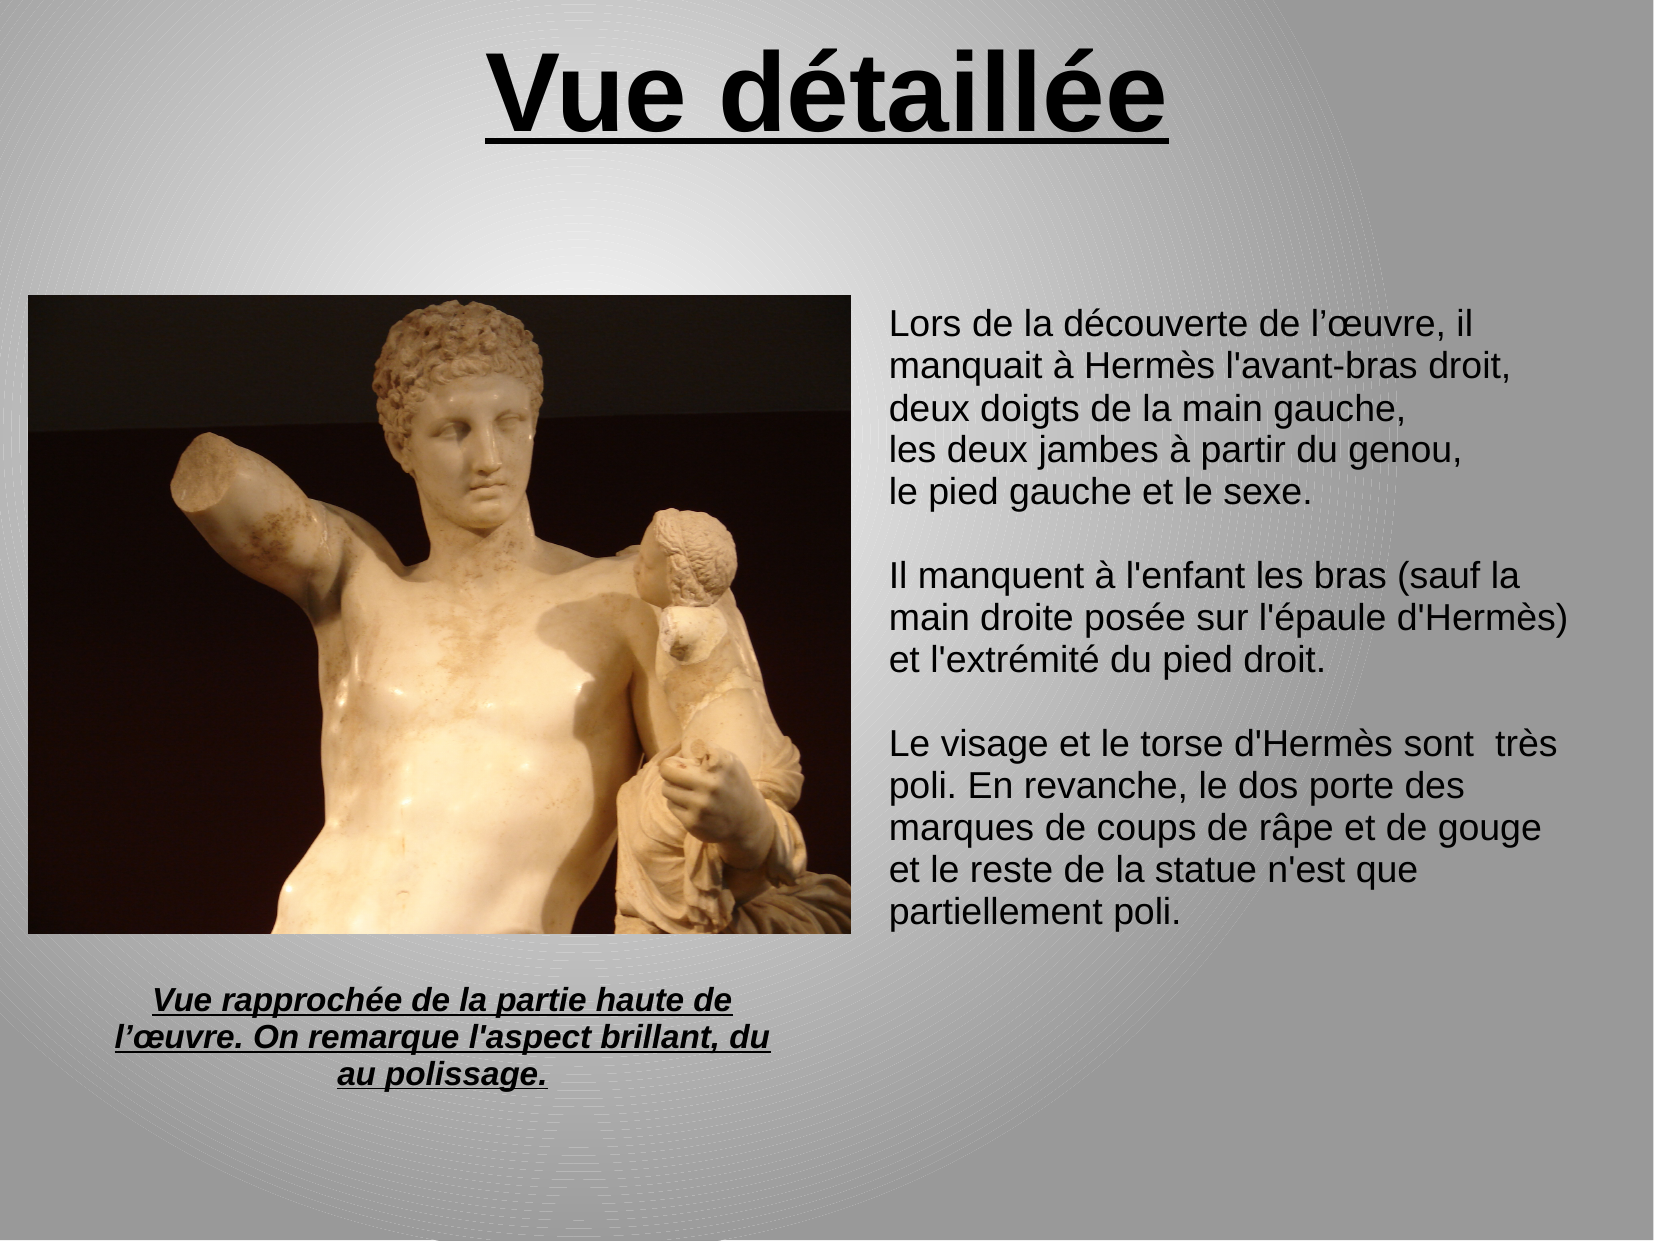

Vue détaillée
Lors de la découverte de l’œuvre, il manquait à Hermès l'avant-bras droit, deux doigts de la main gauche,
les deux jambes à partir du genou,
le pied gauche et le sexe.
Il manquent à l'enfant les bras (sauf la main droite posée sur l'épaule d'Hermès) et l'extrémité du pied droit.
Le visage et le torse d'Hermès sont très poli. En revanche, le dos porte des marques de coups de râpe et de gouge et le reste de la statue n'est que partiellement poli.
Vue rapprochée de la partie haute de l’œuvre. On remarque l'aspect brillant, du au polissage.